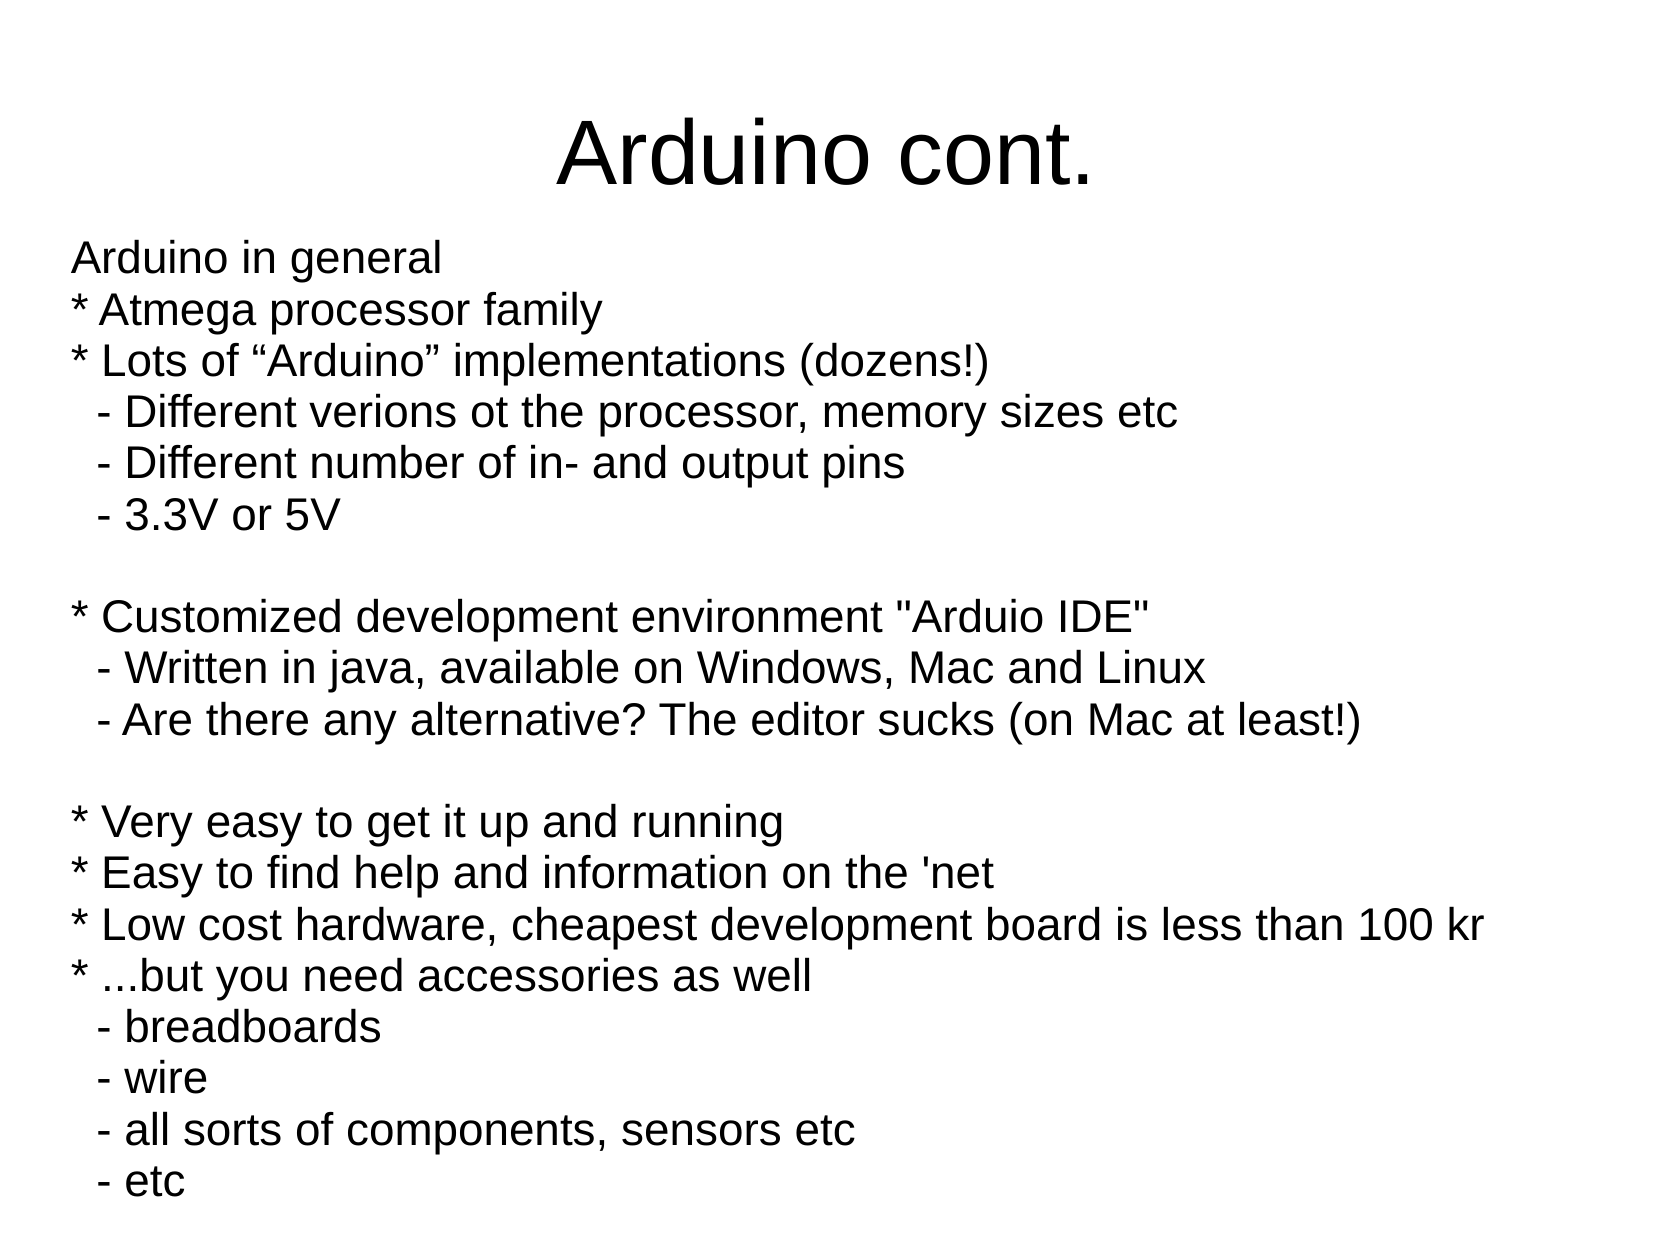

# Arduino cont.
Arduino in general
* Atmega processor family
* Lots of “Arduino” implementations (dozens!)
 - Different verions ot the processor, memory sizes etc
 - Different number of in- and output pins
 - 3.3V or 5V
* Customized development environment "Arduio IDE"
 - Written in java, available on Windows, Mac and Linux
 - Are there any alternative? The editor sucks (on Mac at least!)
* Very easy to get it up and running
* Easy to find help and information on the 'net
* Low cost hardware, cheapest development board is less than 100 kr
* ...but you need accessories as well
 - breadboards
 - wire
 - all sorts of components, sensors etc
 - etc